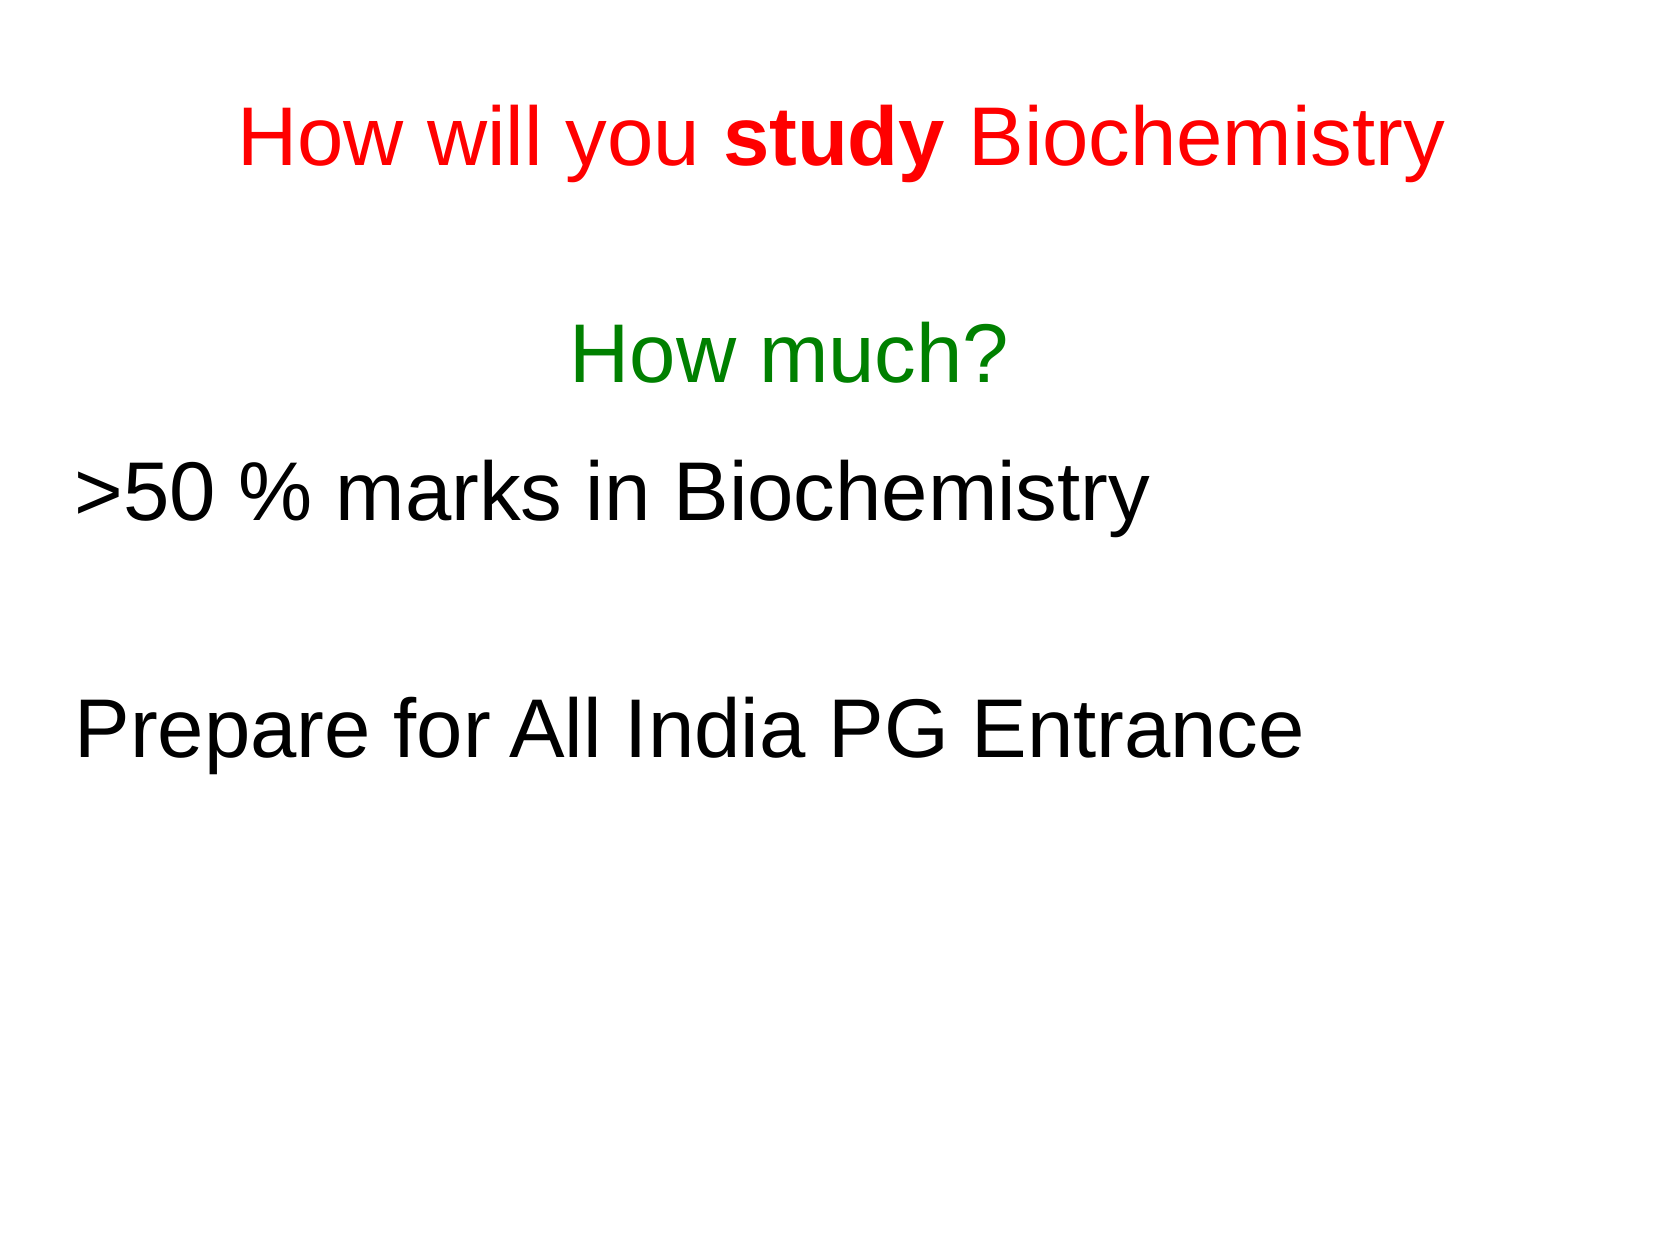

# How will you study Biochemistry
How much?
>50 % marks in Biochemistry
Prepare for All India PG Entrance